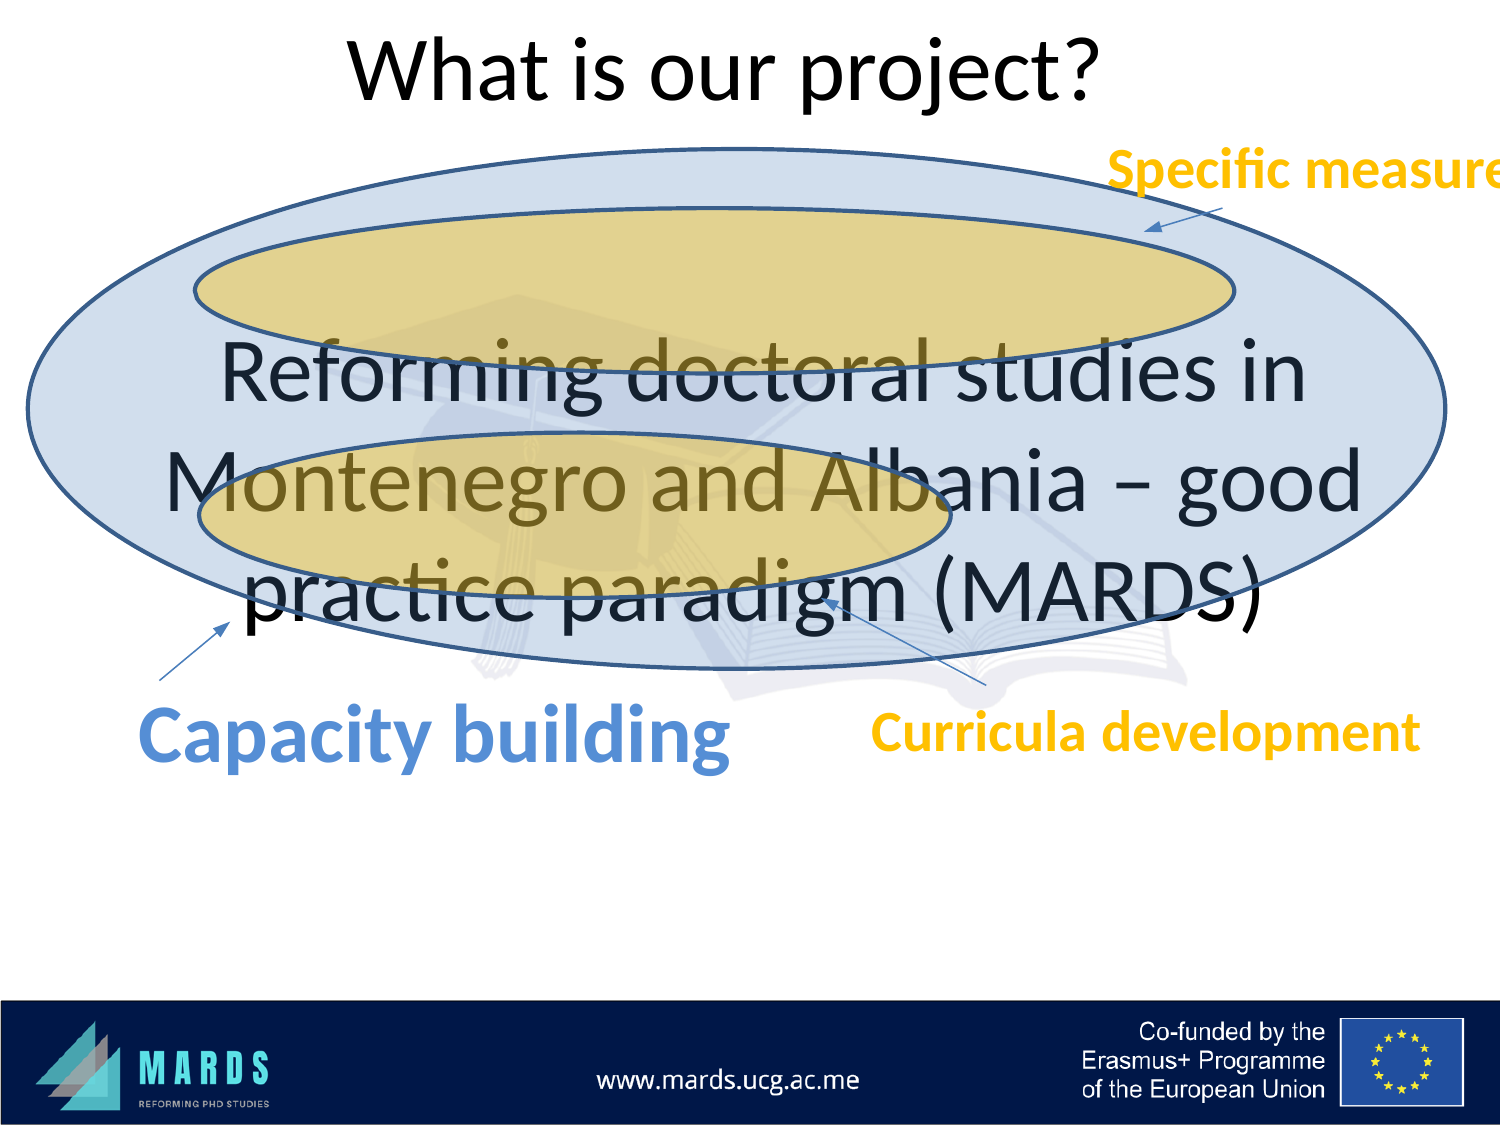

# What is our project?
Specific measures
Reforming doctoral studies in Montenegro and Albania – good practice paradigm (MARDS)
Capacity building
Curricula development